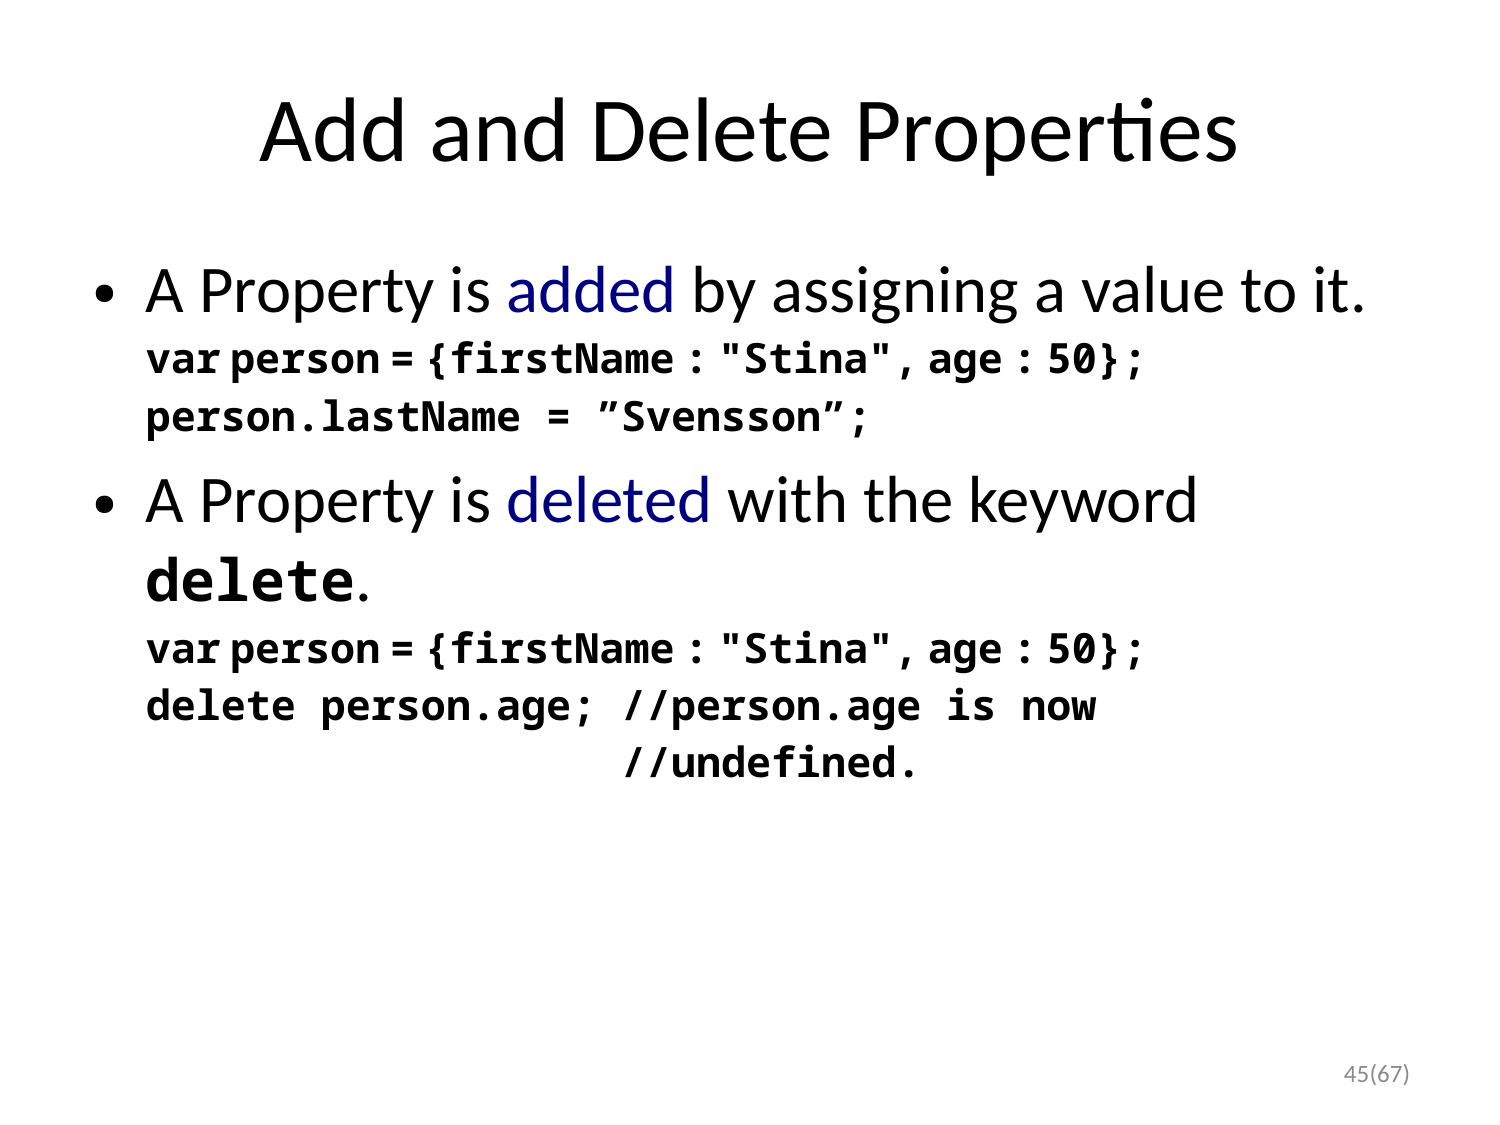

# Add and Delete Properties
A Property is added by assigning a value to it.
var person = {firstName : "Stina", age : 50};
person.lastName = ”Svensson”;
A Property is deleted with the keyword delete.
var person = {firstName : "Stina", age : 50};
delete person.age; //person.age is now
 //undefined.
45